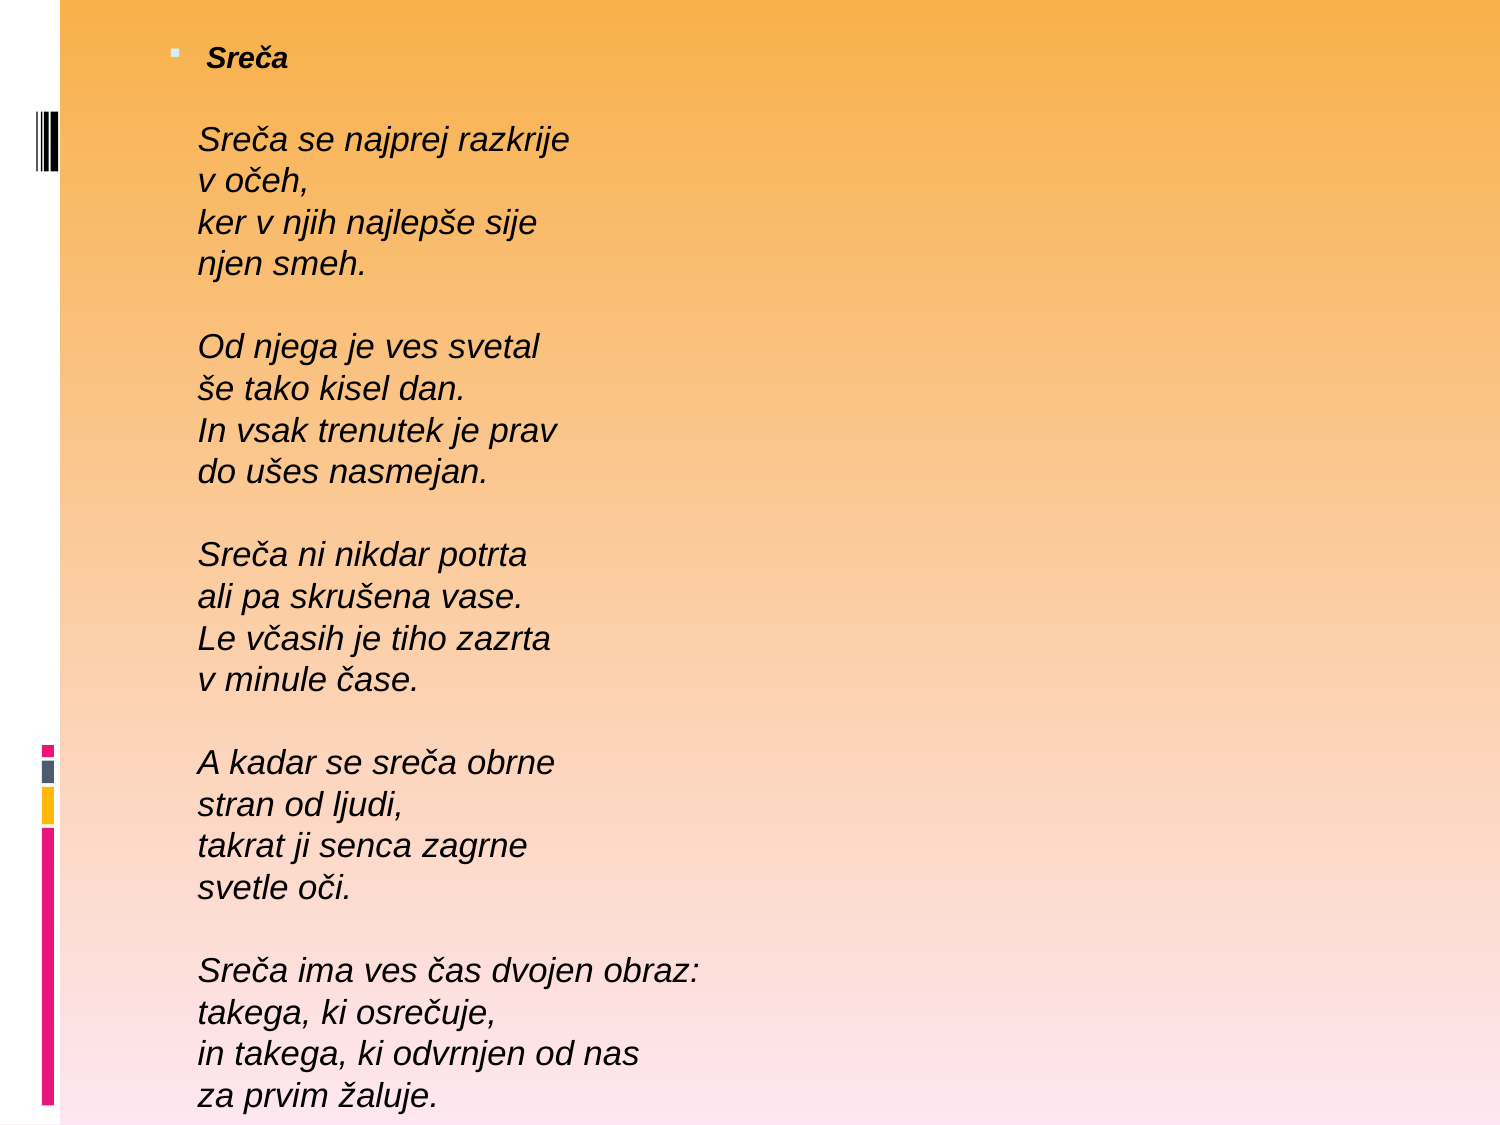

# Sreča Sreča se najprej razkrije v očeh, ker v njih najlepše sije njen smeh. Od njega je ves svetal še tako kisel dan. In vsak trenutek je prav do ušes nasmejan. Sreča ni nikdar potrta ali pa skrušena vase. Le včasih je tiho zazrta v minule čase. A kadar se sreča obrne stran od ljudi, takrat ji senca zagrne svetle oči. Sreča ima ves čas dvojen obraz: takega, ki osrečuje, in takega, ki odvrnjen od nas za prvim žaluje.